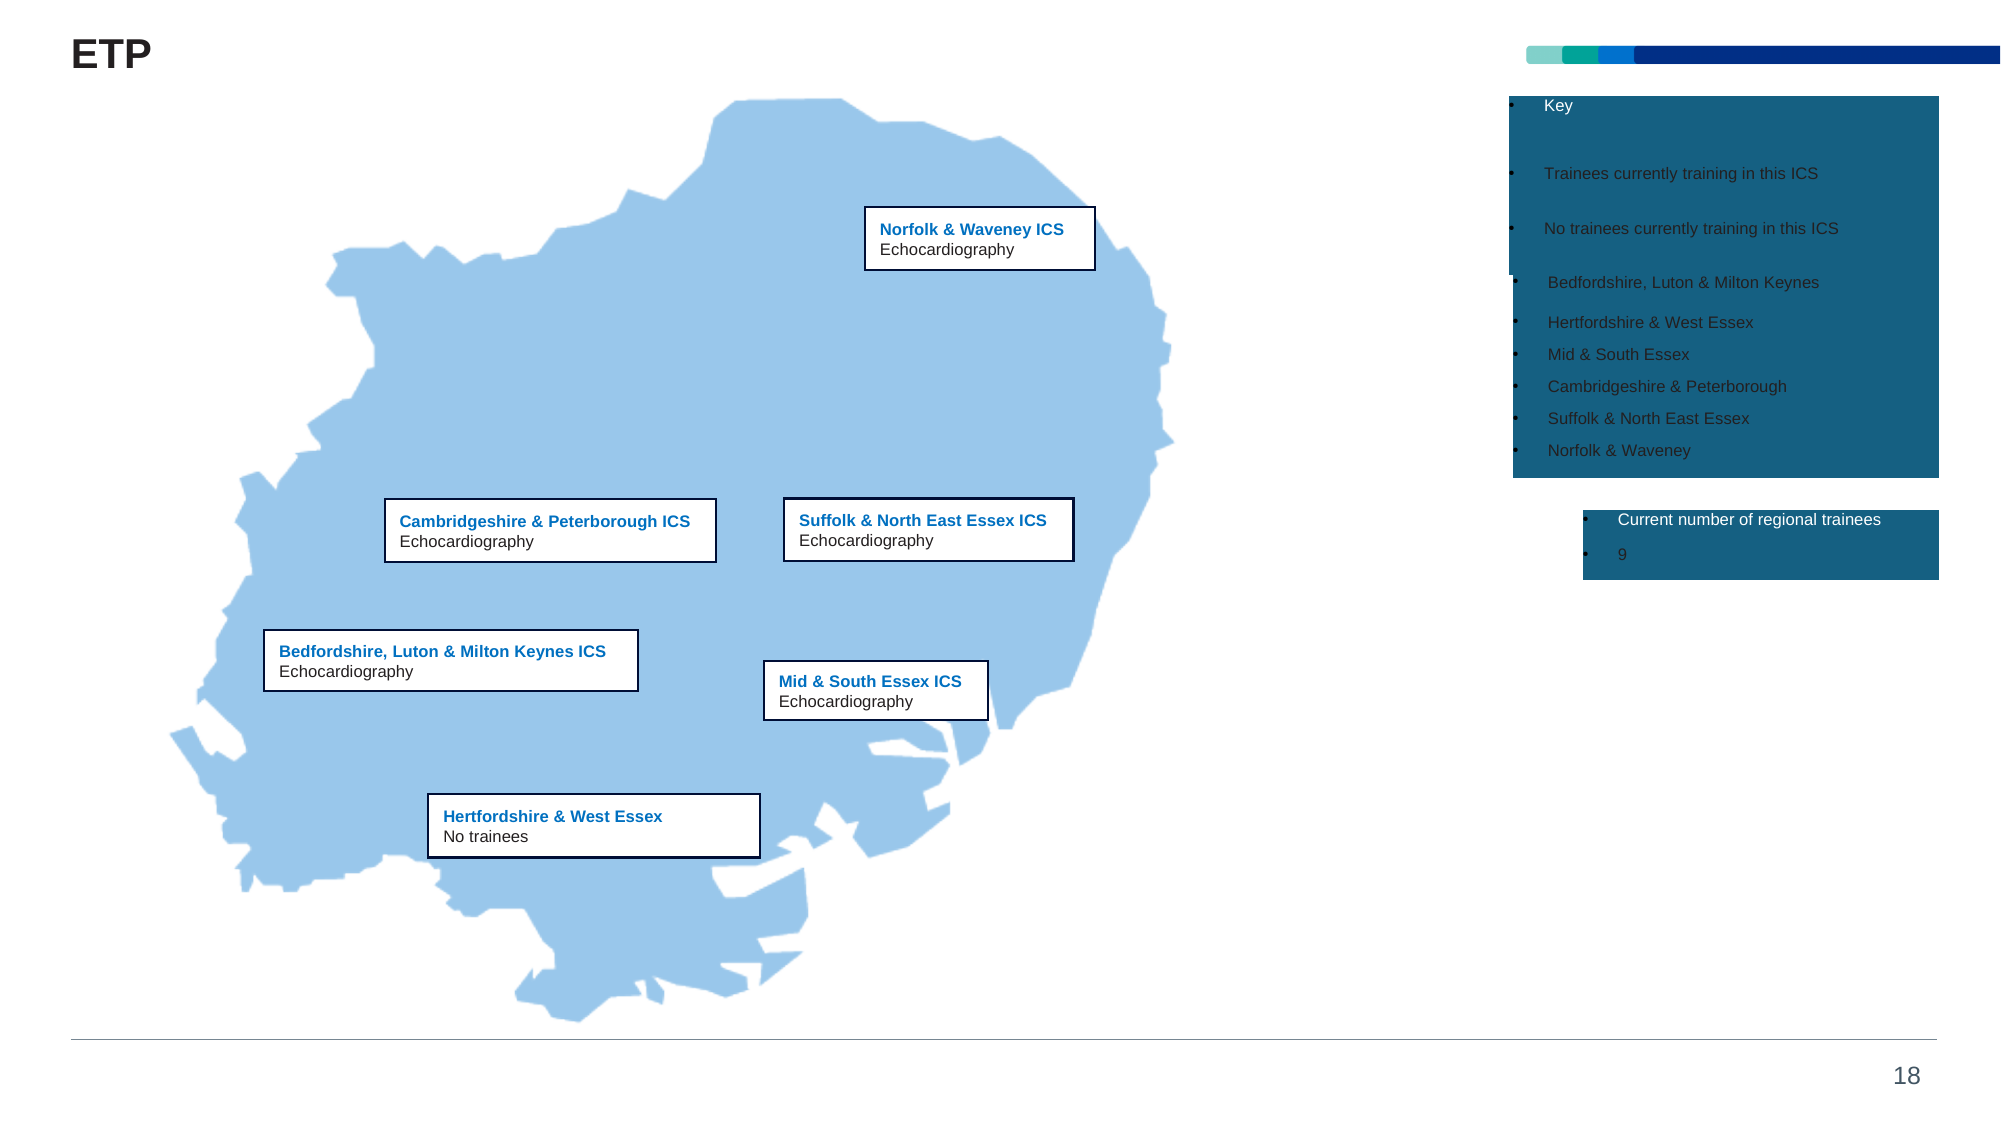

# ETP
| Key | |
| --- | --- |
| Trainees currently training in this ICS | |
| No trainees currently training in this ICS | |
Norfolk & Waveney ICS
Echocardiography
| ICS |
| --- |
| Bedfordshire, Luton & Milton Keynes |
| Hertfordshire & West Essex |
| Mid & South Essex |
| Cambridgeshire & Peterborough |
| Suffolk & North East Essex |
| Norfolk & Waveney |
Suffolk & North East Essex ICS
Echocardiography
Cambridgeshire & Peterborough ICS
Echocardiography
| Current number of regional trainees |
| --- |
| 9 |
Bedfordshire, Luton & Milton Keynes ICS
Echocardiography
Mid & South Essex ICS
Echocardiography
Hertfordshire & West Essex
No trainees